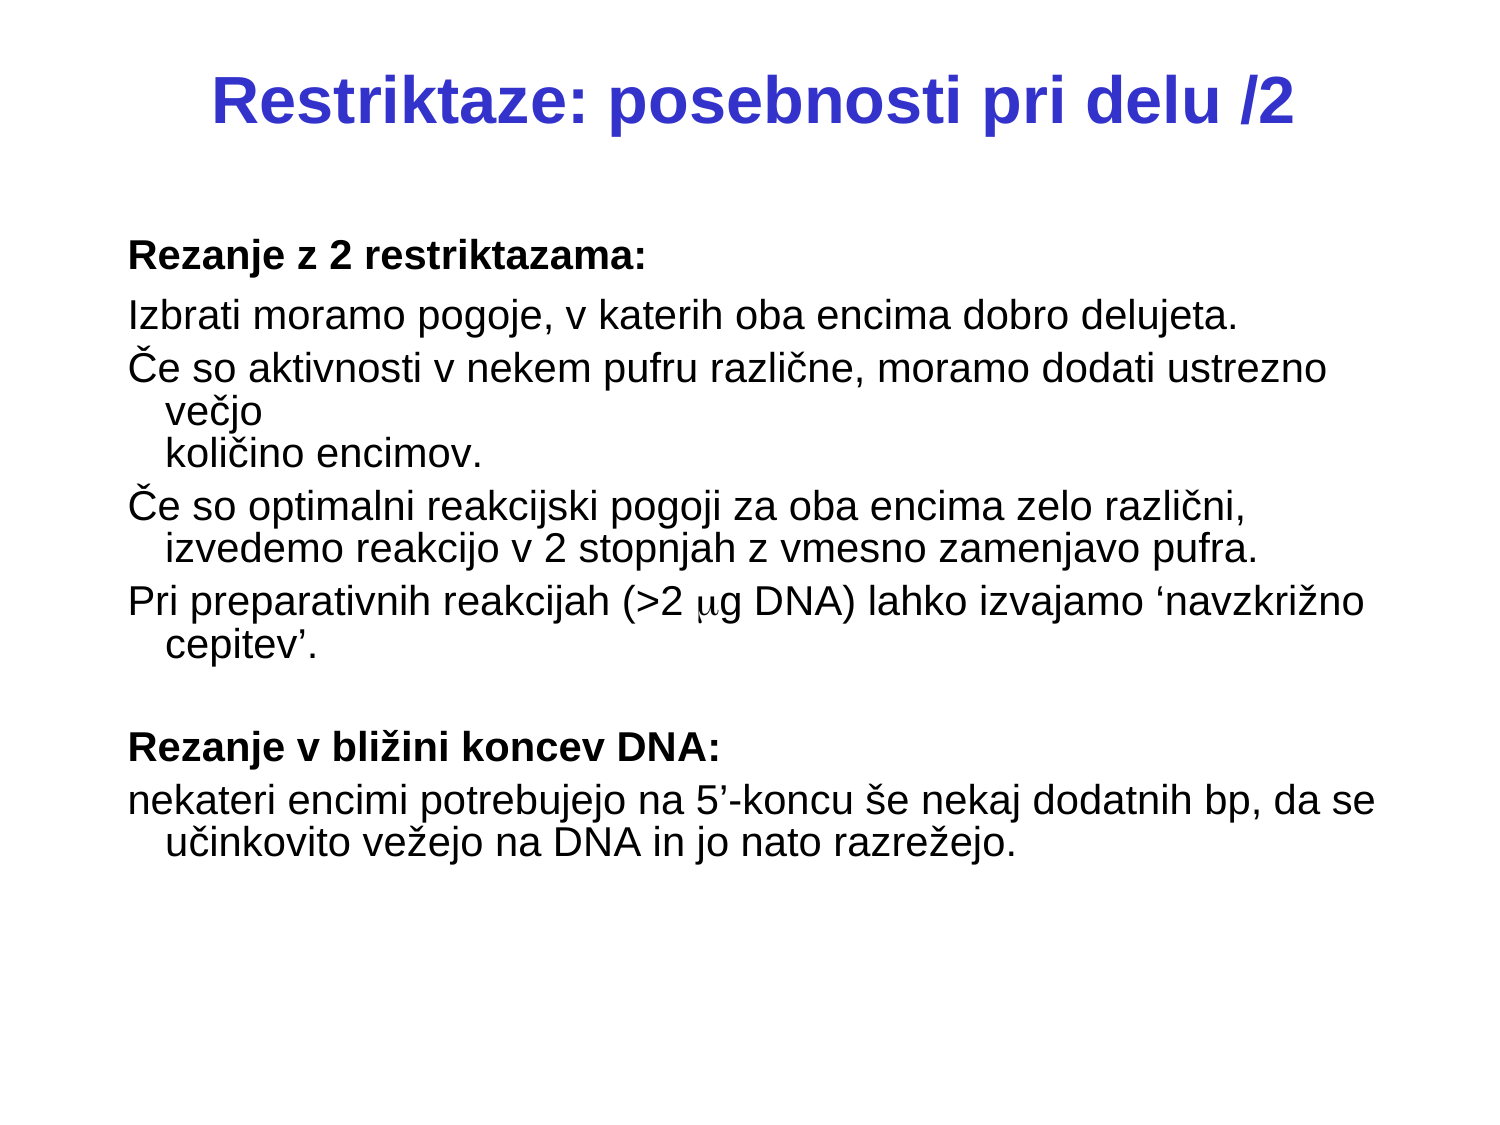

# Restriktaze: posebnosti pri delu /2
Rezanje z 2 restriktazama:
Izbrati moramo pogoje, v katerih oba encima dobro delujeta.
Če so aktivnosti v nekem pufru različne, moramo dodati ustrezno večjo
količino encimov.
Če so optimalni reakcijski pogoji za oba encima zelo različni, izvedemo reakcijo v 2 stopnjah z vmesno zamenjavo pufra.
Pri preparativnih reakcijah (>2 g DNA) lahko izvajamo ‘navzkrižno cepitev’.
Rezanje v bližini koncev DNA:
nekateri encimi potrebujejo na 5’-koncu še nekaj dodatnih bp, da se učinkovito vežejo na DNA in jo nato razrežejo.